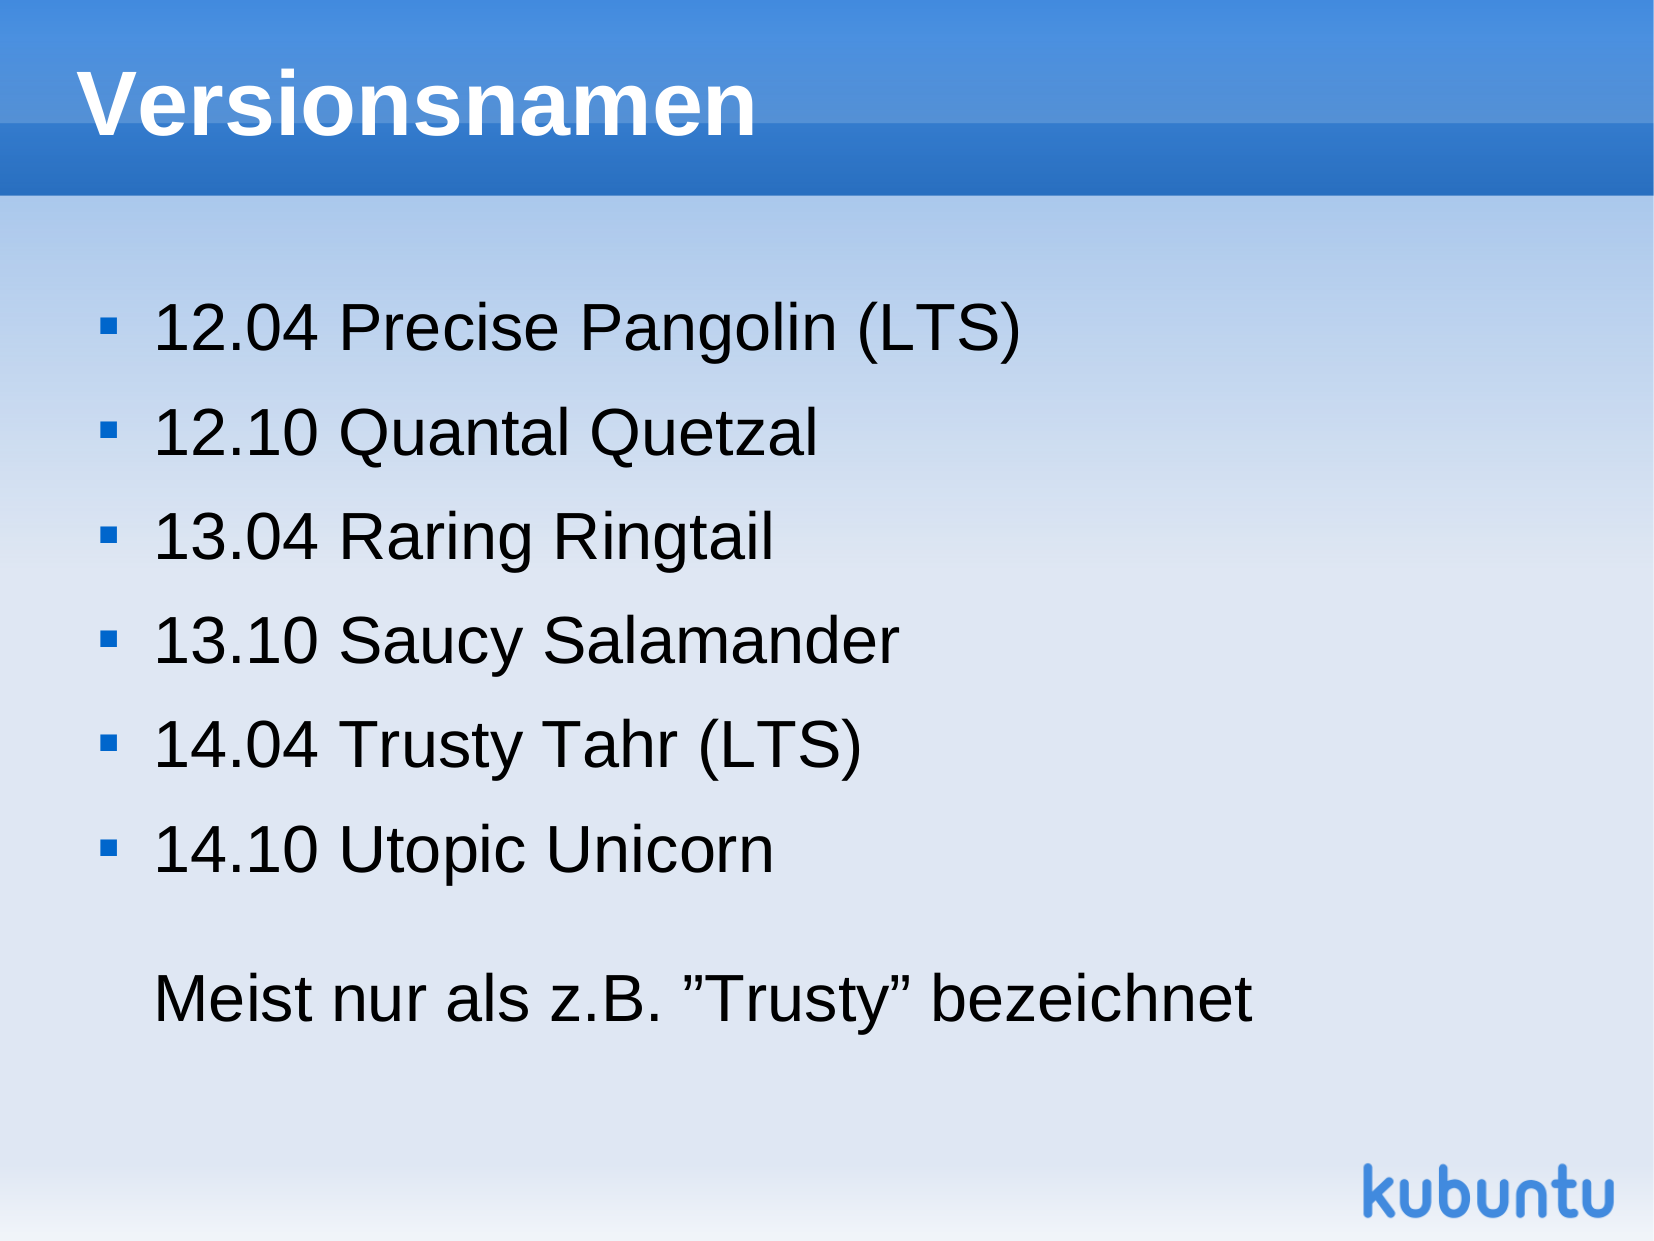

# Versionsnamen
12.04 Precise Pangolin (LTS)
12.10 Quantal Quetzal
13.04 Raring Ringtail
13.10 Saucy Salamander
14.04 Trusty Tahr (LTS)
14.10 Utopic Unicorn
Meist nur als z.B. ”Trusty” bezeichnet